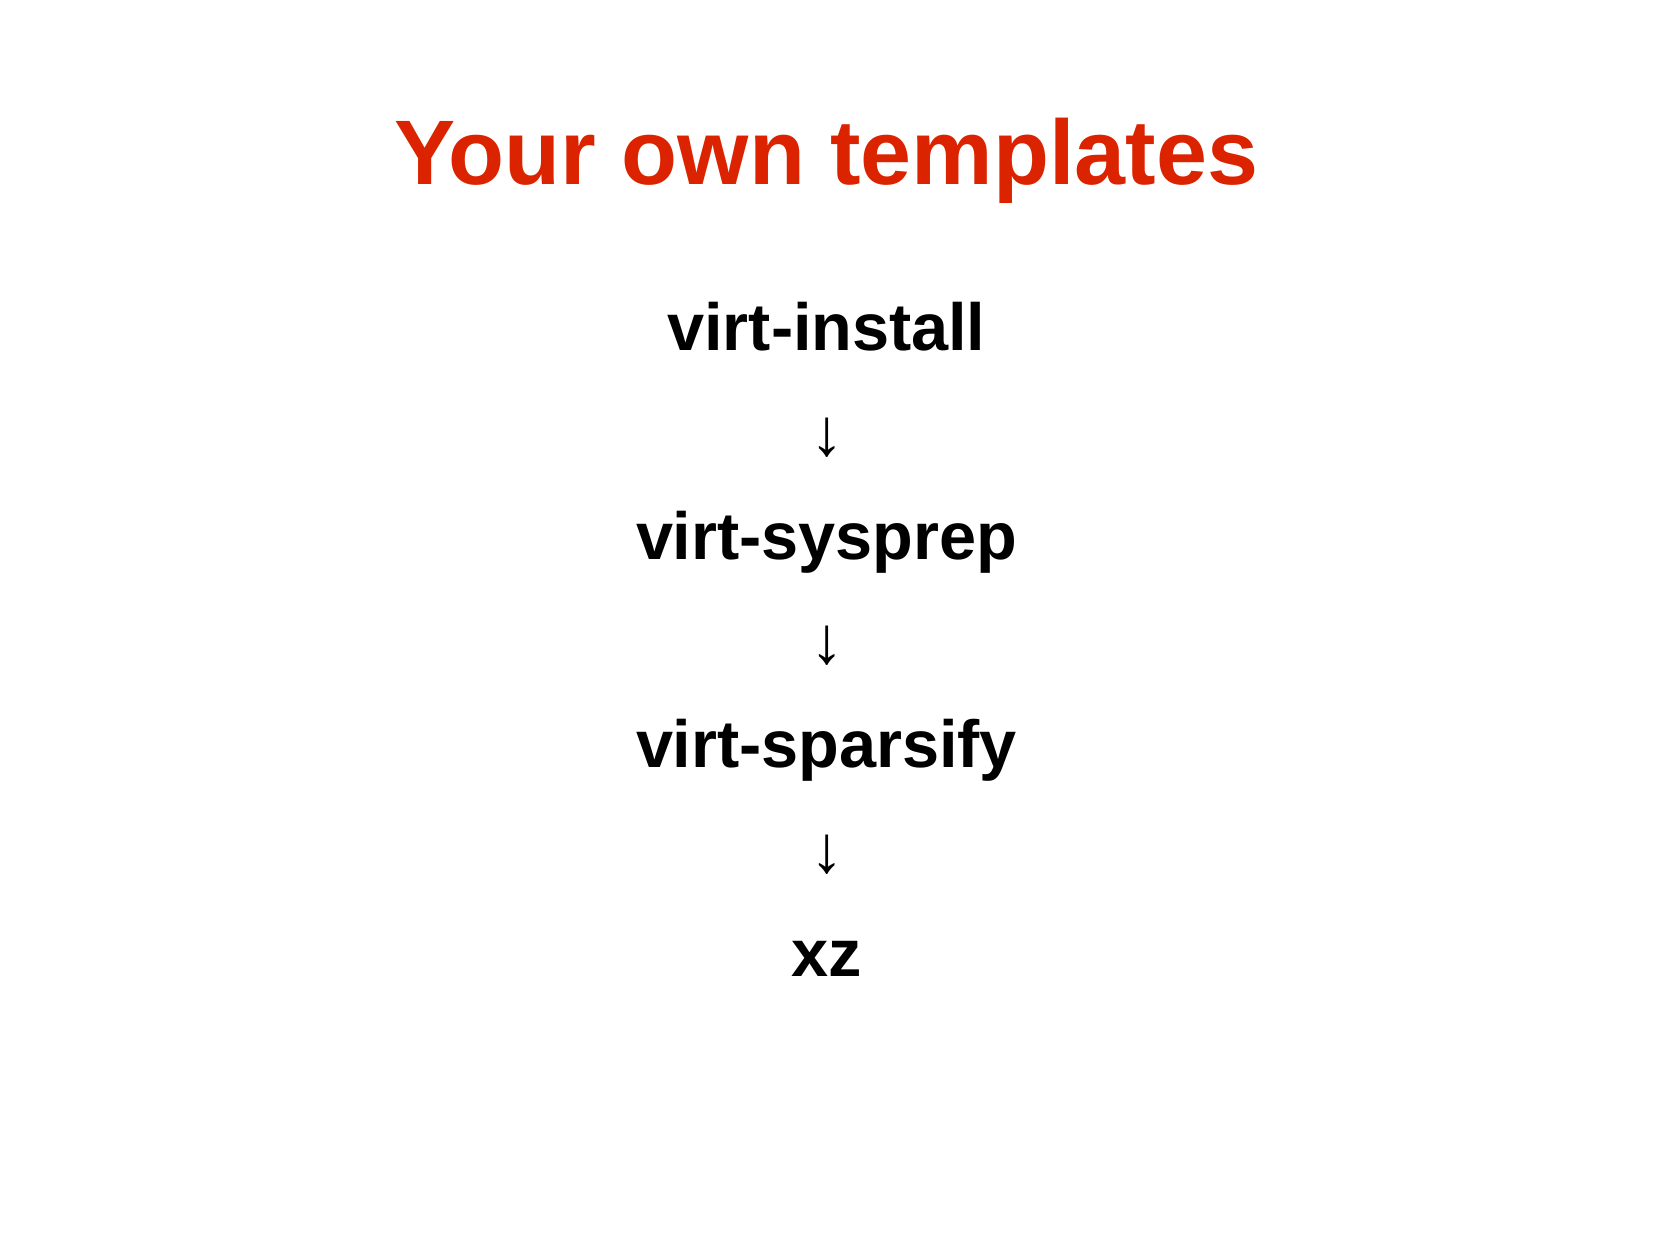

# Your own templates
virt-install
↓
virt-sysprep
↓
virt-sparsify
↓
xz